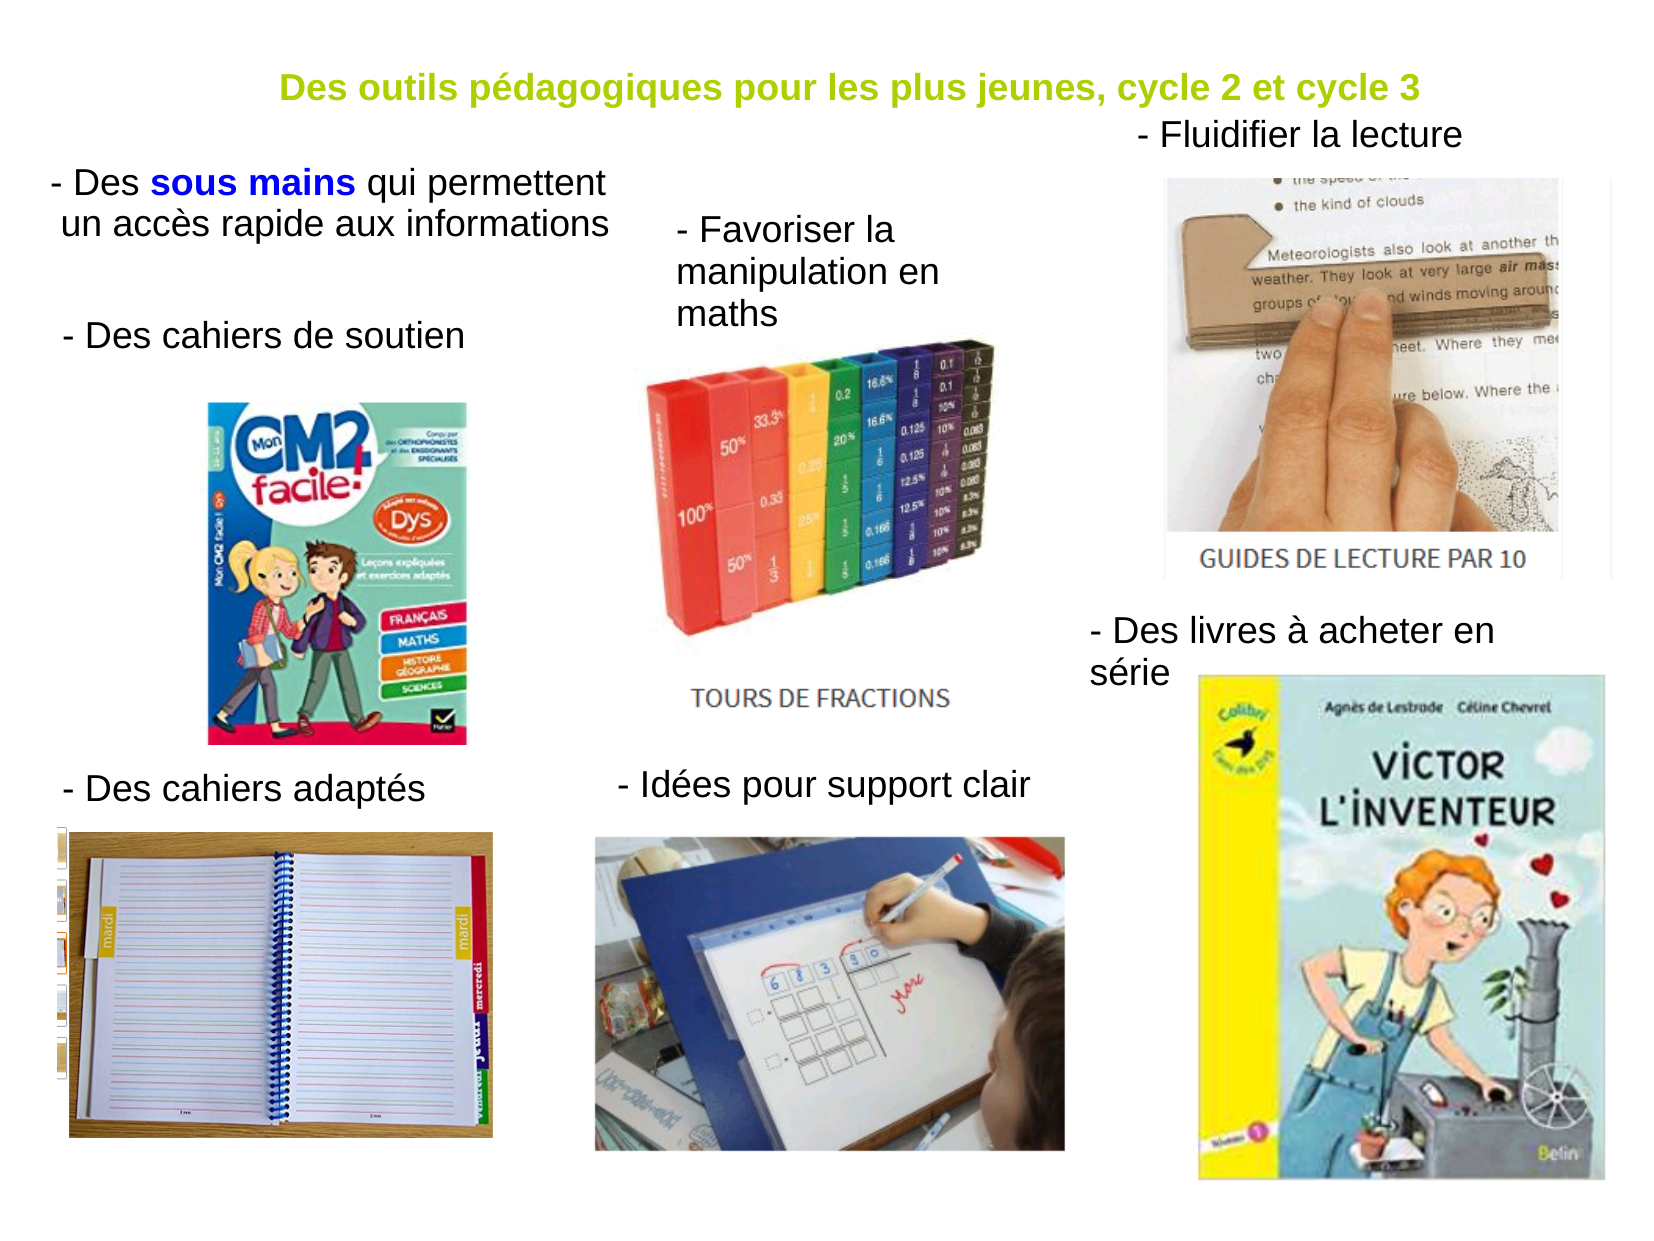

Des outils pédagogiques pour les plus jeunes, cycle 2 et cycle 3
- Fluidifier la lecture
- Des sous mains qui permettent
 un accès rapide aux informations
- Favoriser la manipulation en maths
- Des cahiers de soutien
- Des livres à acheter en série
- Idées pour support clair
- Des cahiers adaptés